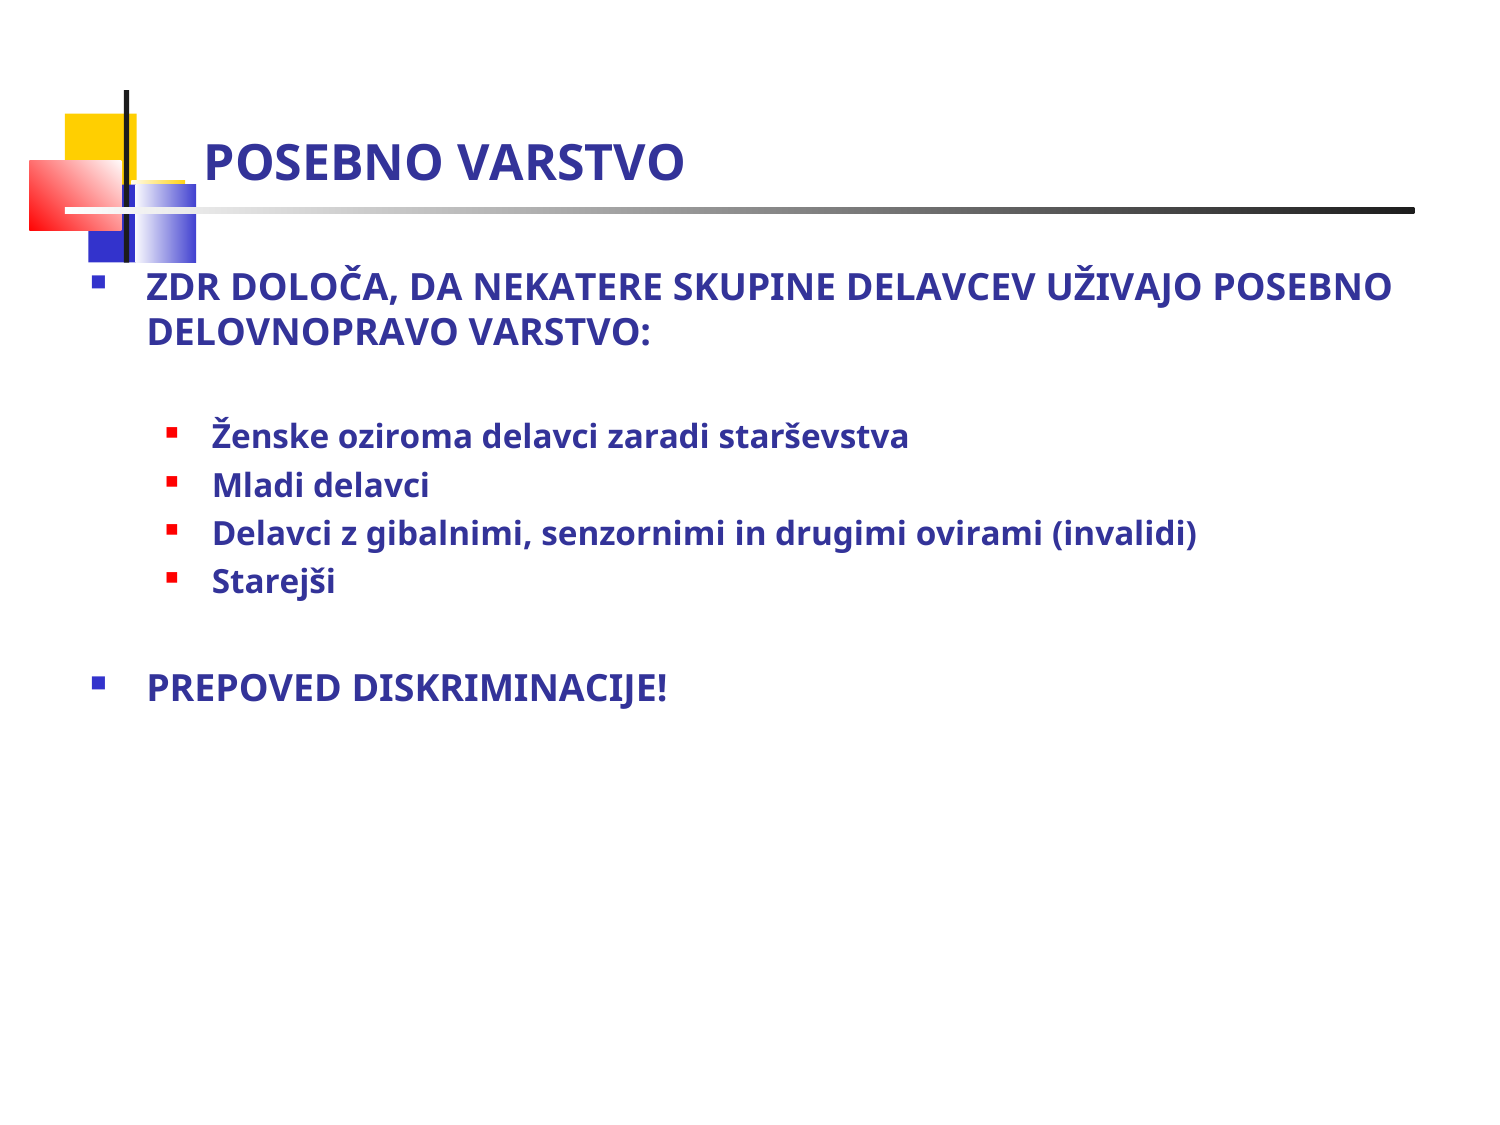

# POSEBNO VARSTVO
ZDR DOLOČA, DA NEKATERE SKUPINE DELAVCEV UŽIVAJO POSEBNO DELOVNOPRAVO VARSTVO:
Ženske oziroma delavci zaradi starševstva
Mladi delavci
Delavci z gibalnimi, senzornimi in drugimi ovirami (invalidi)
Starejši
PREPOVED DISKRIMINACIJE!